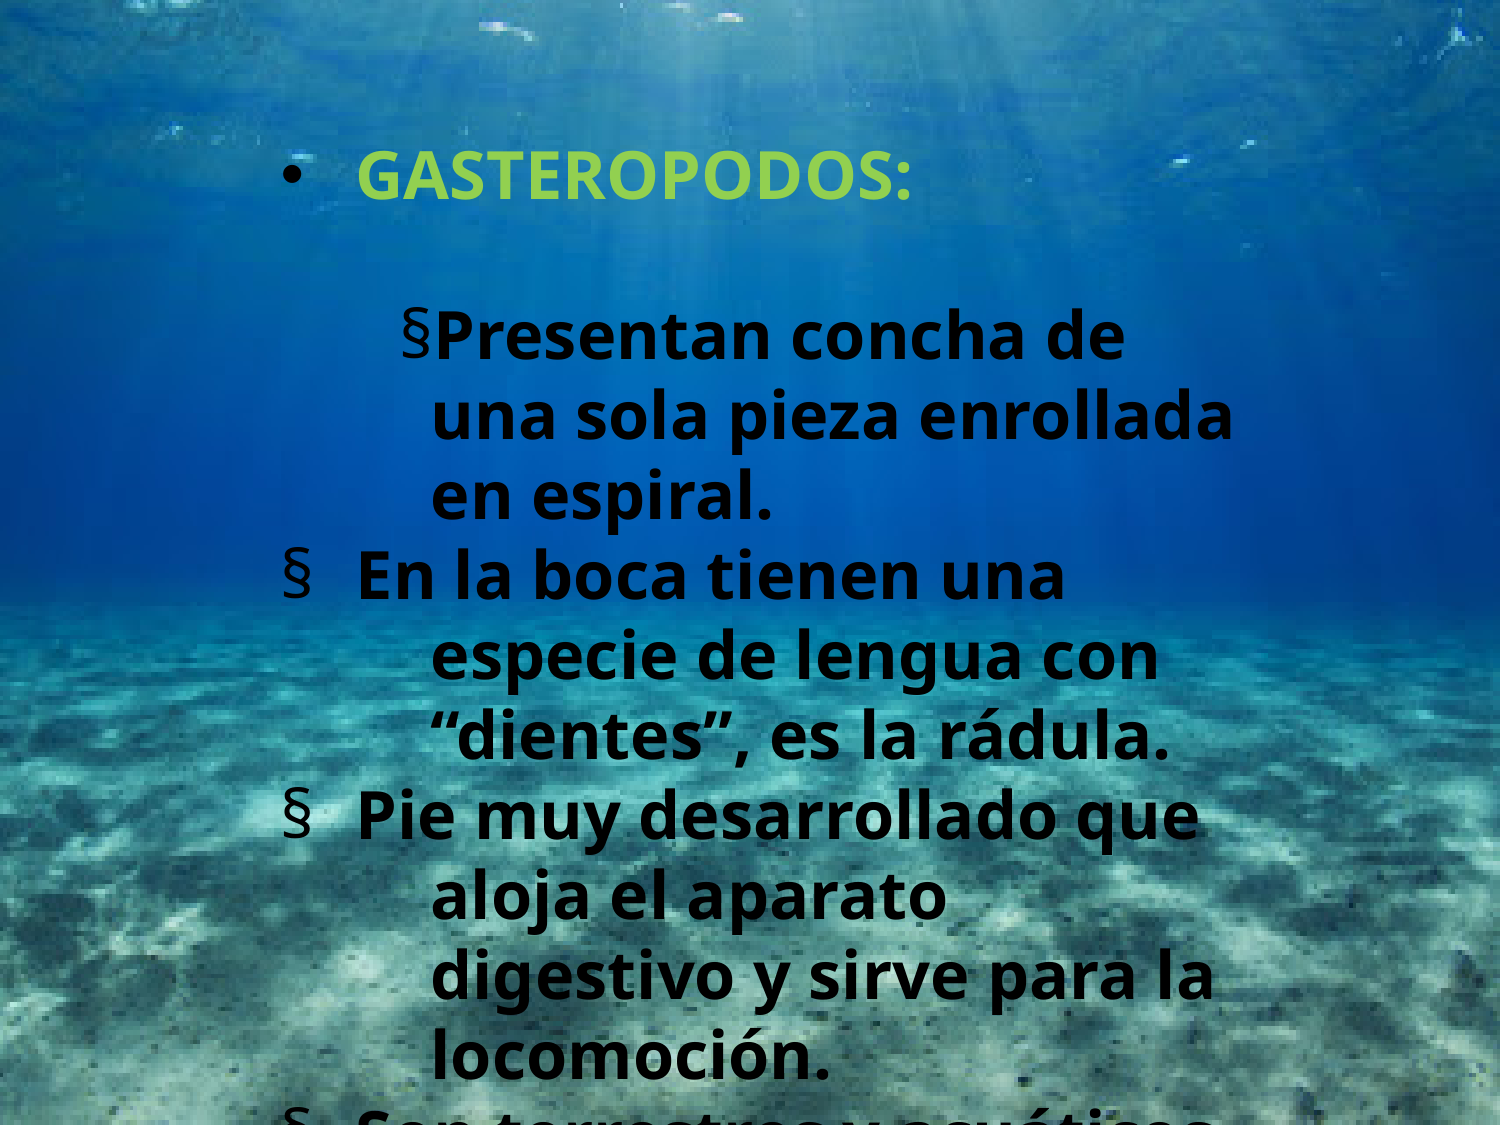

GASTEROPODOS:
Presentan concha de una sola pieza enrollada en espiral.
En la boca tienen una especie de lengua con “dientes”, es la rádula.
Pie muy desarrollado que aloja el aparato digestivo y sirve para la locomoción.
Son terrestres y acuáticos